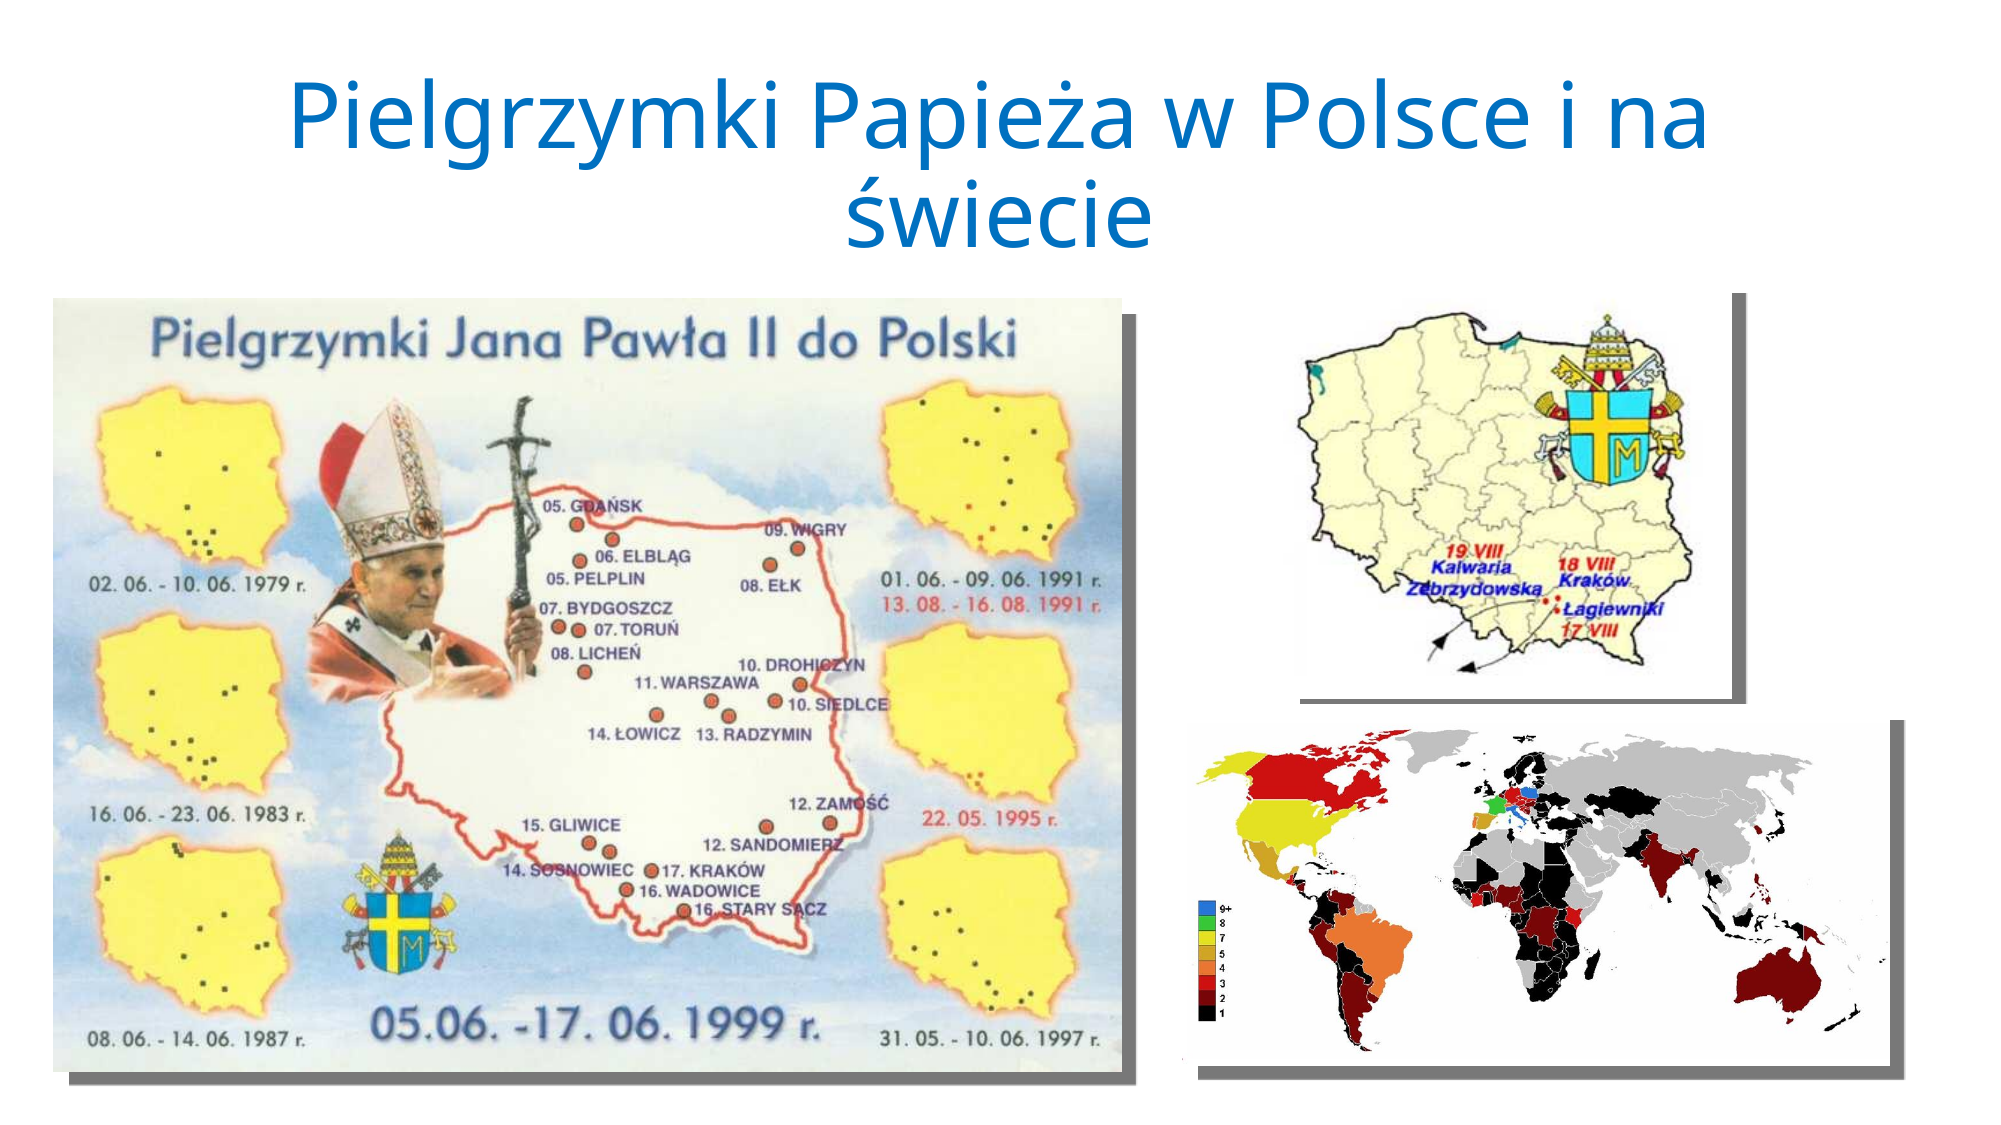

# Pielgrzymki Papieża w Polsce i na świecie